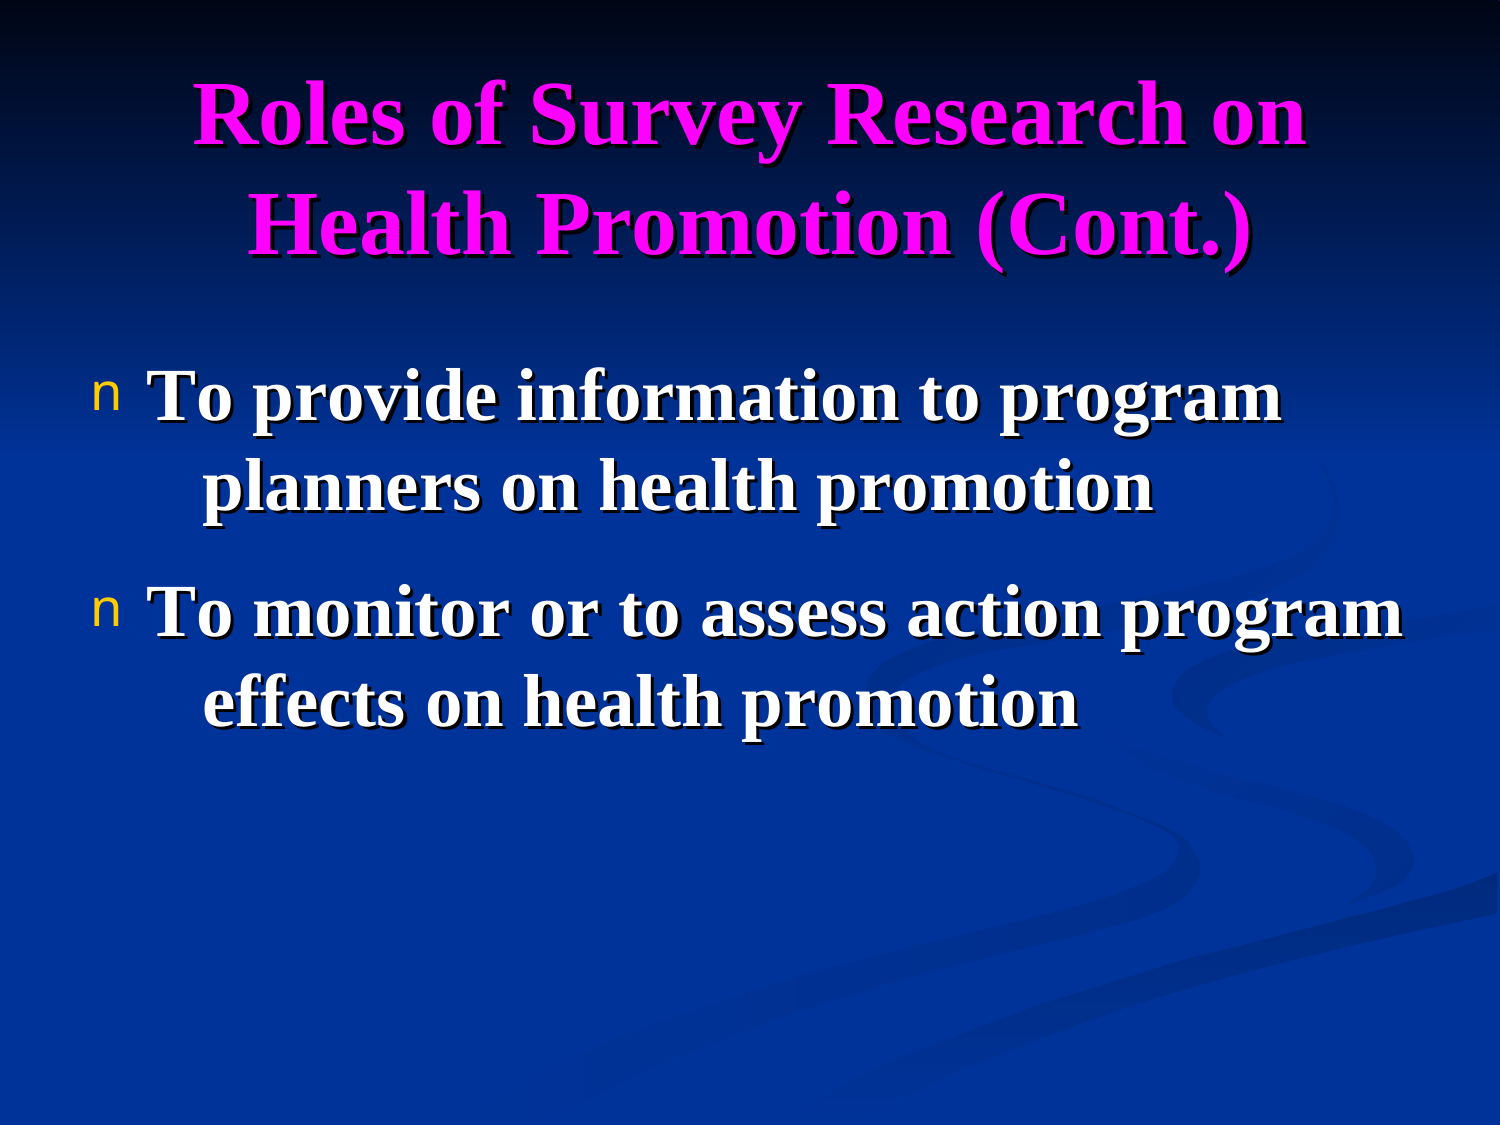

# Roles of Survey Research on Health Promotion (Cont.)
To provide information to program planners on health promotion
To monitor or to assess action program effects on health promotion